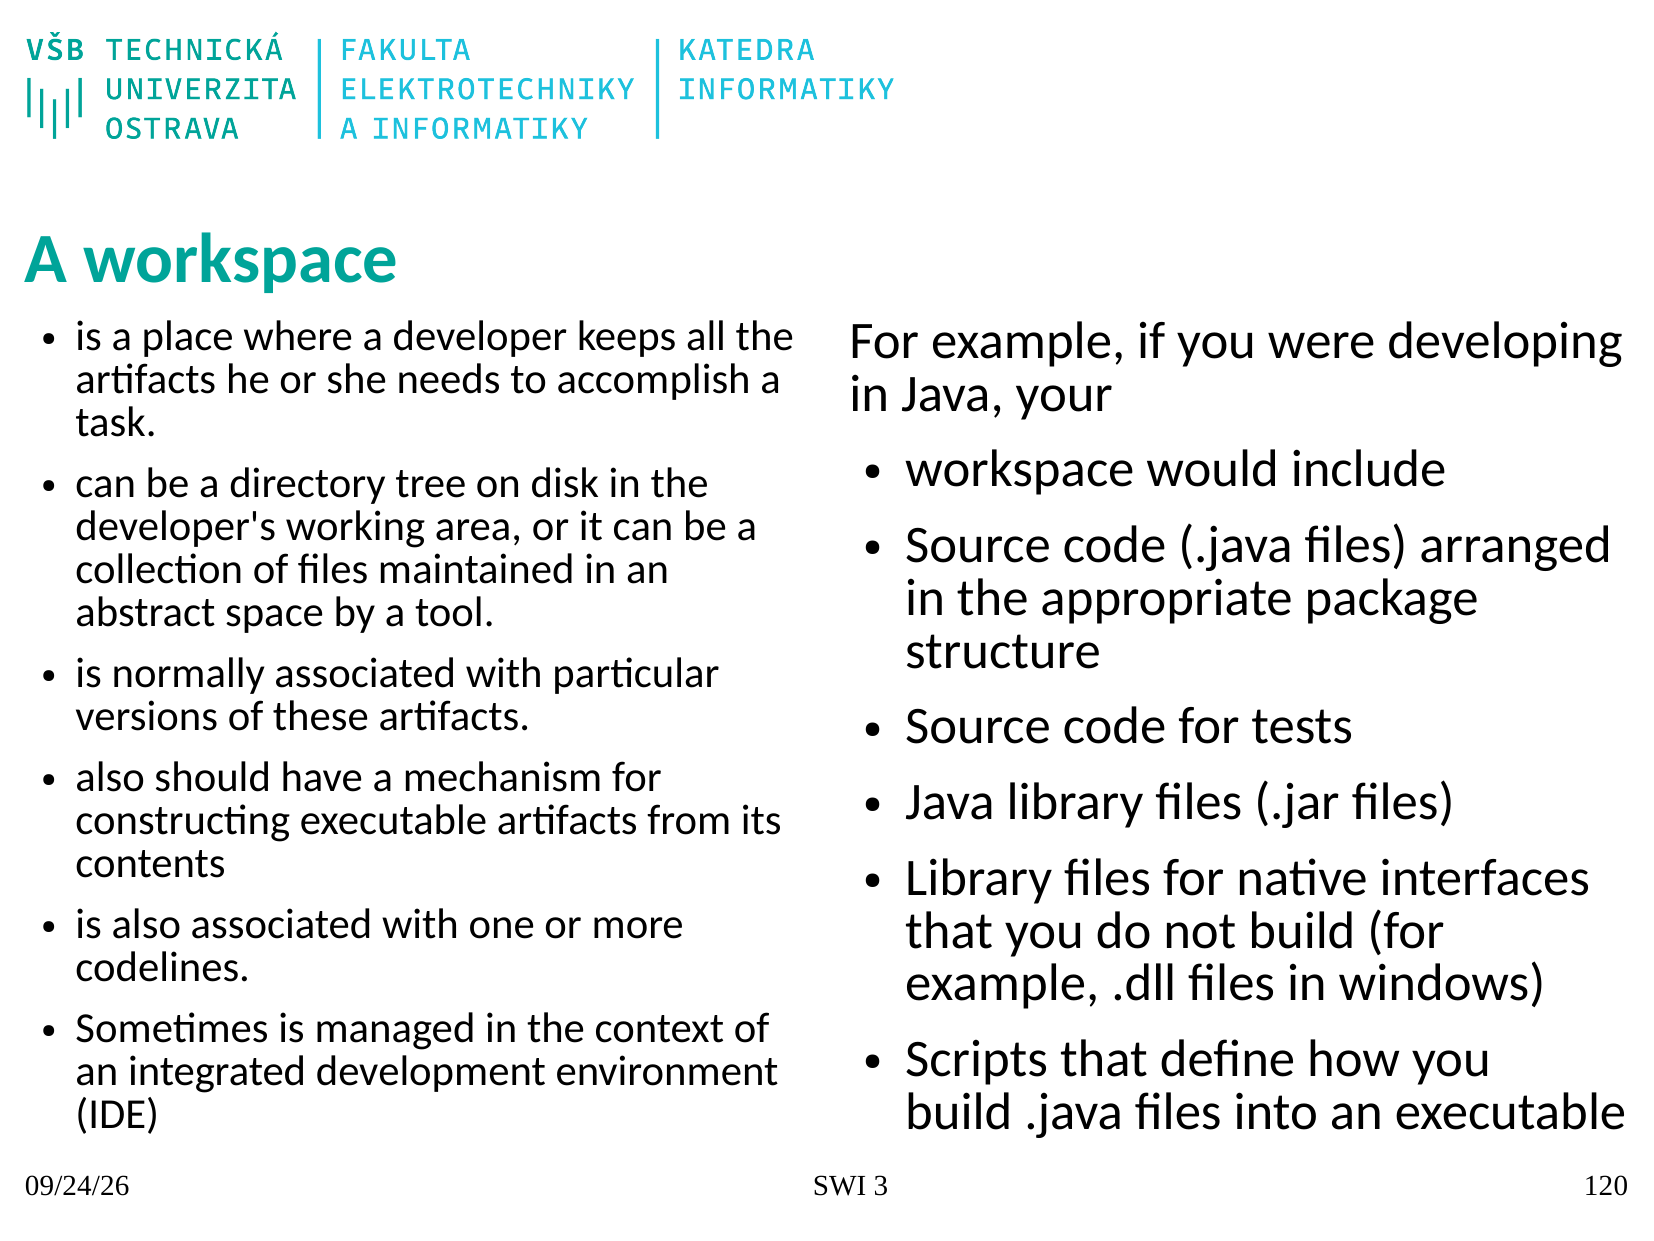

# A workspace
is a place where a developer keeps all the artifacts he or she needs to accomplish a task.
can be a directory tree on disk in the developer's working area, or it can be a collection of files maintained in an abstract space by a tool.
is normally associated with particular versions of these artifacts.
also should have a mechanism for constructing executable artifacts from its contents
is also associated with one or more codelines.
Sometimes is managed in the context of an integrated development environment (IDE)
For example, if you were developing in Java, your
workspace would include
Source code (.java files) arranged in the appropriate package structure
Source code for tests
Java library files (.jar files)
Library files for native interfaces that you do not build (for example, .dll files in windows)
Scripts that define how you build .java files into an executable
SWI 3
120